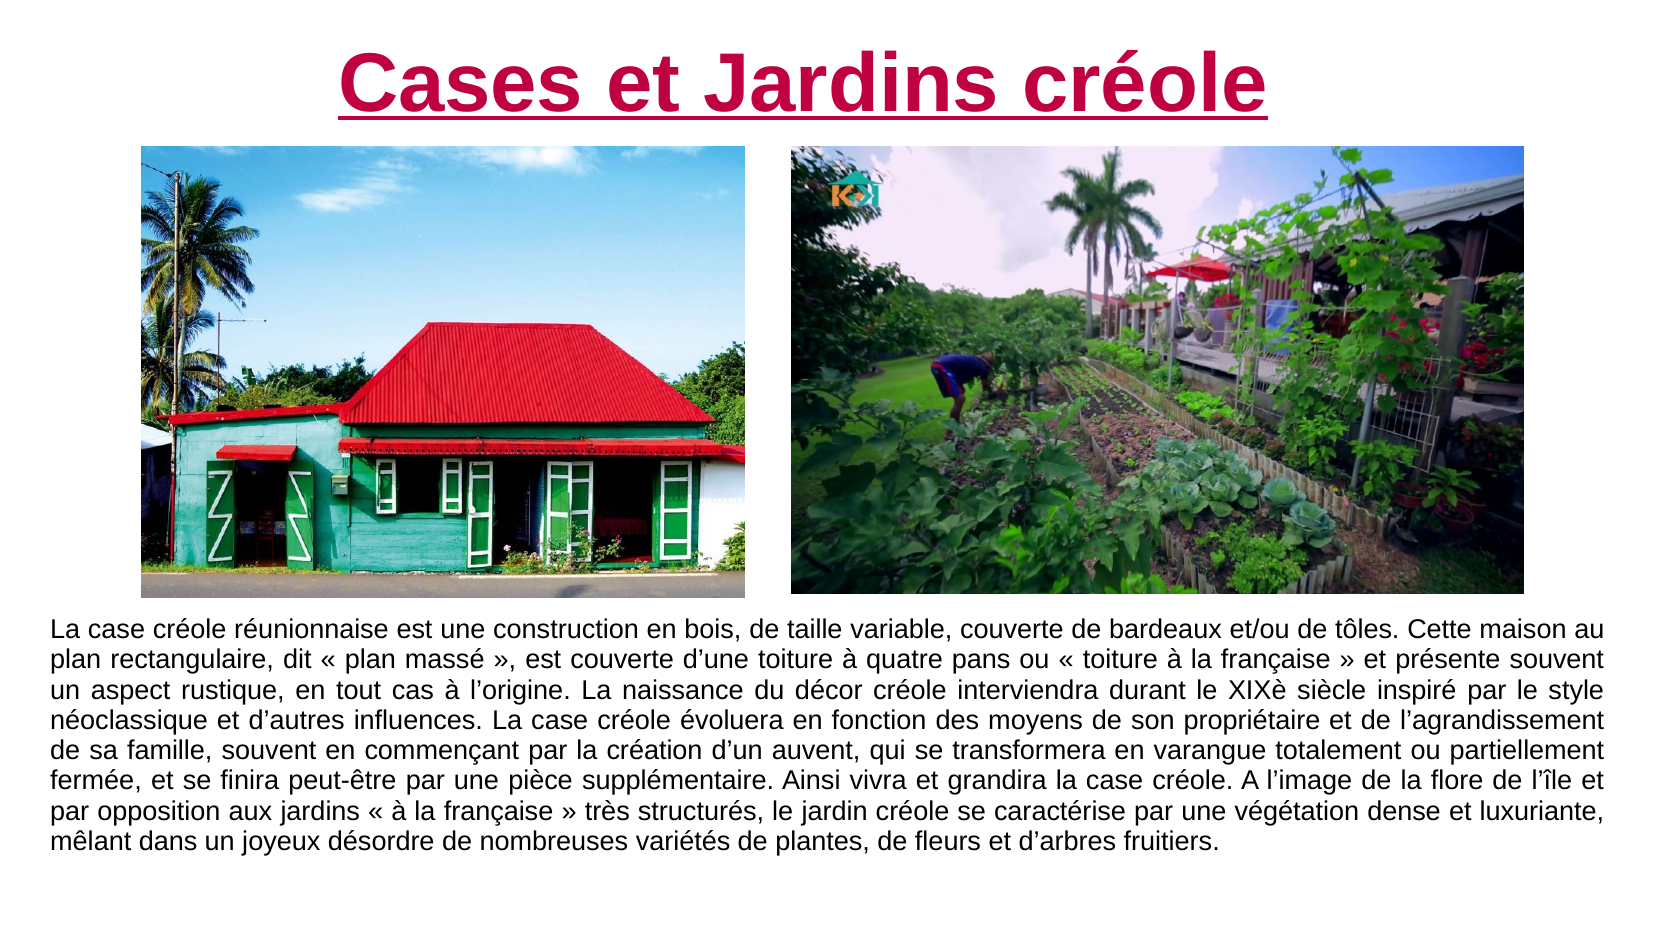

# Cases et Jardins créole
La case créole réunionnaise est une construction en bois, de taille variable, couverte de bardeaux et/ou de tôles. Cette maison au plan rectangulaire, dit « plan massé », est couverte d’une toiture à quatre pans ou « toiture à la française » et présente souvent un aspect rustique, en tout cas à l’origine. La naissance du décor créole interviendra durant le XIXè siècle inspiré par le style néoclassique et d’autres influences. La case créole évoluera en fonction des moyens de son propriétaire et de l’agrandissement de sa famille, souvent en commençant par la création d’un auvent, qui se transformera en varangue totalement ou partiellement fermée, et se finira peut-être par une pièce supplémentaire. Ainsi vivra et grandira la case créole. A l’image de la flore de l’île et par opposition aux jardins « à la française » très structurés, le jardin créole se caractérise par une végétation dense et luxuriante, mêlant dans un joyeux désordre de nombreuses variétés de plantes, de fleurs et d’arbres fruitiers.